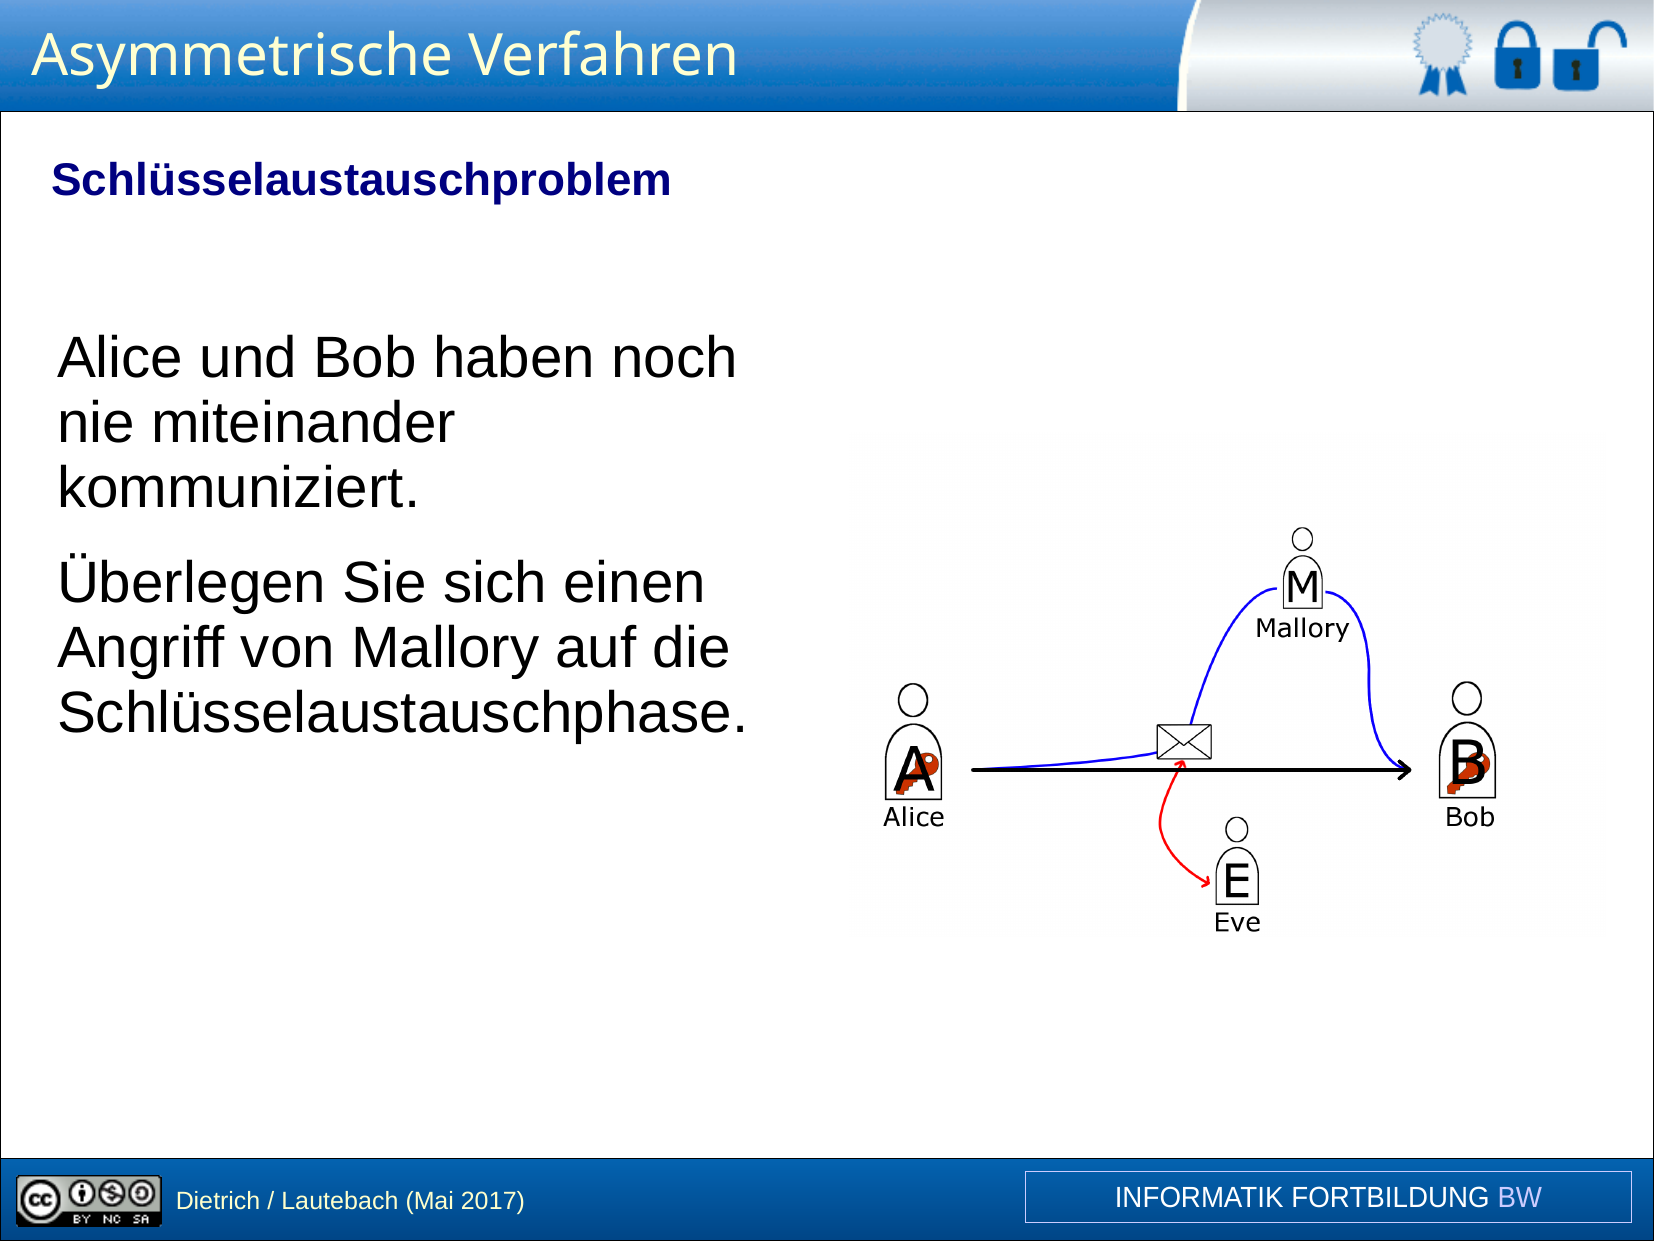

# Asymmetrische Verfahren
Schlüsselaustauschproblem
Alice und Bob haben noch nie miteinander kommuniziert.
Überlegen Sie sich einen Angriff von Mallory auf die Schlüsselaustauschphase.
31